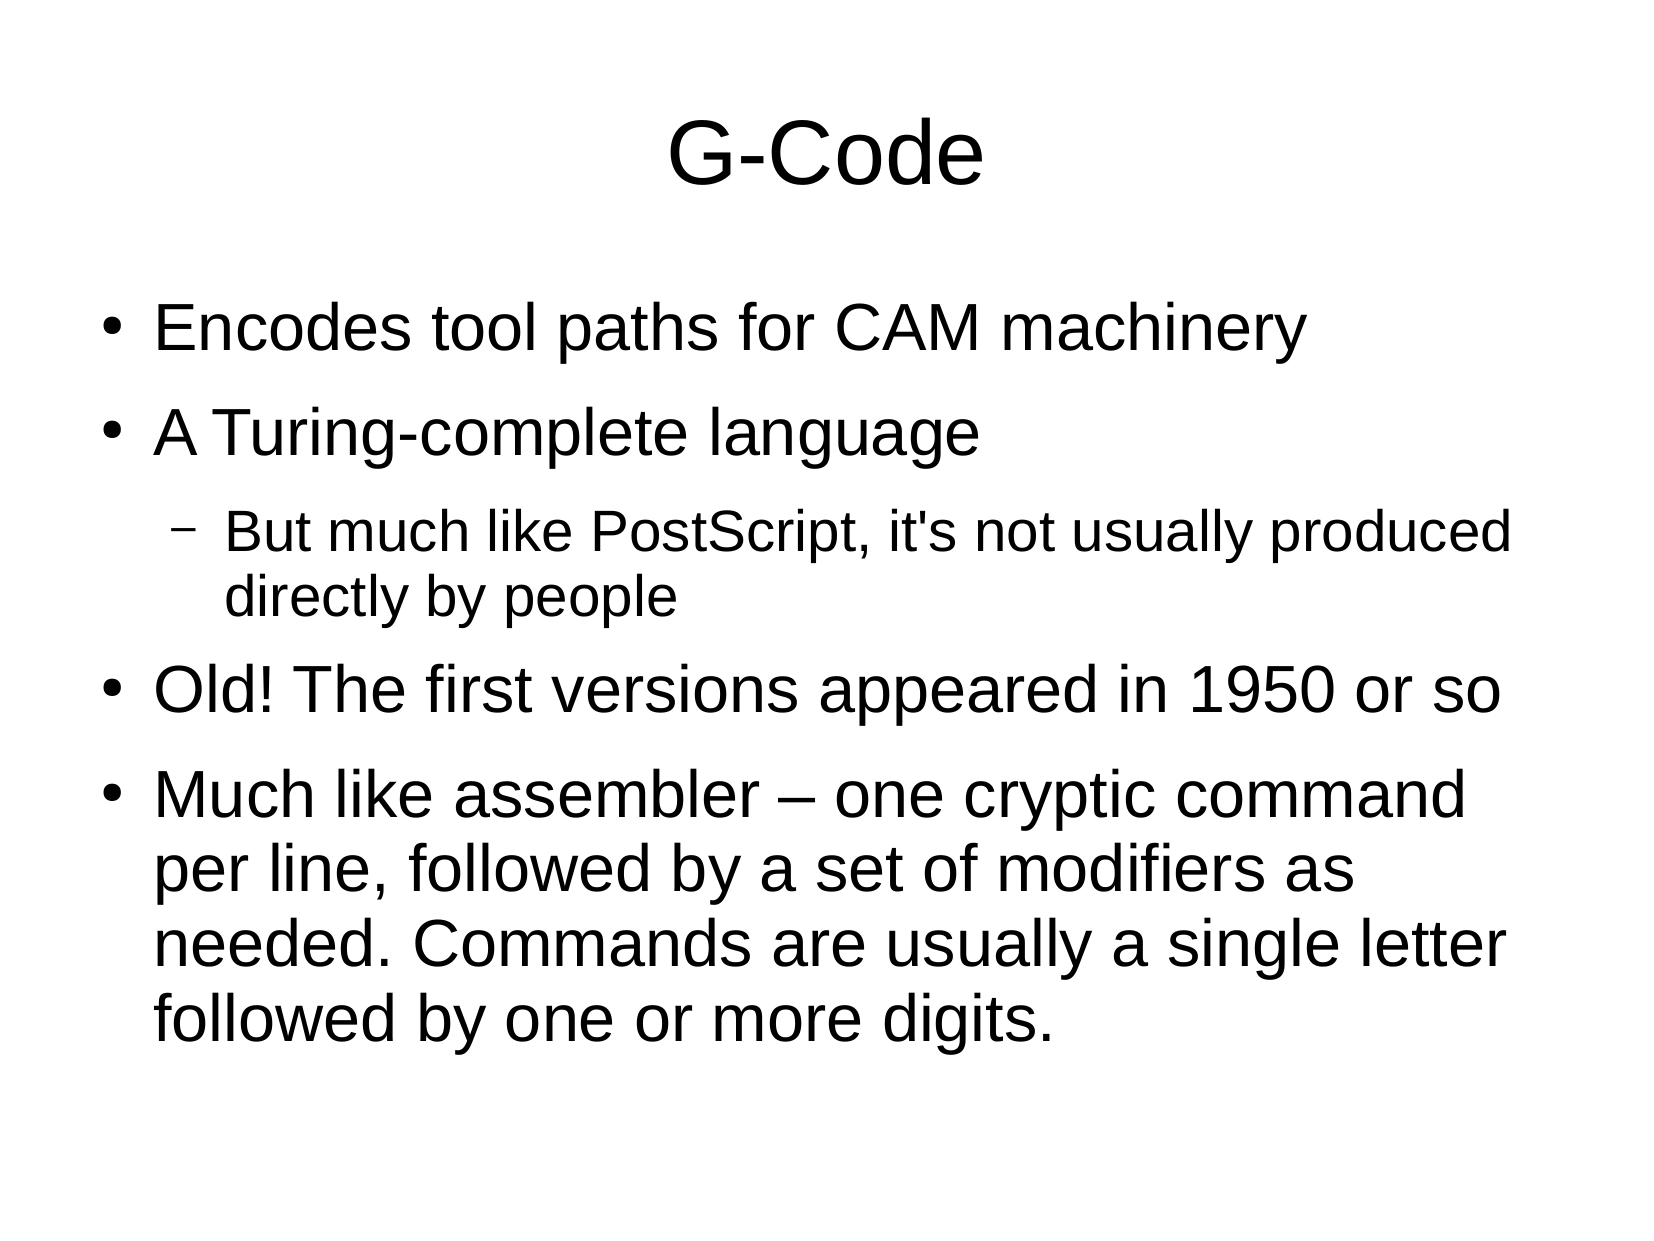

# G-Code
Encodes tool paths for CAM machinery
A Turing-complete language
But much like PostScript, it's not usually produced directly by people
Old! The first versions appeared in 1950 or so
Much like assembler – one cryptic command per line, followed by a set of modifiers as needed. Commands are usually a single letter followed by one or more digits.